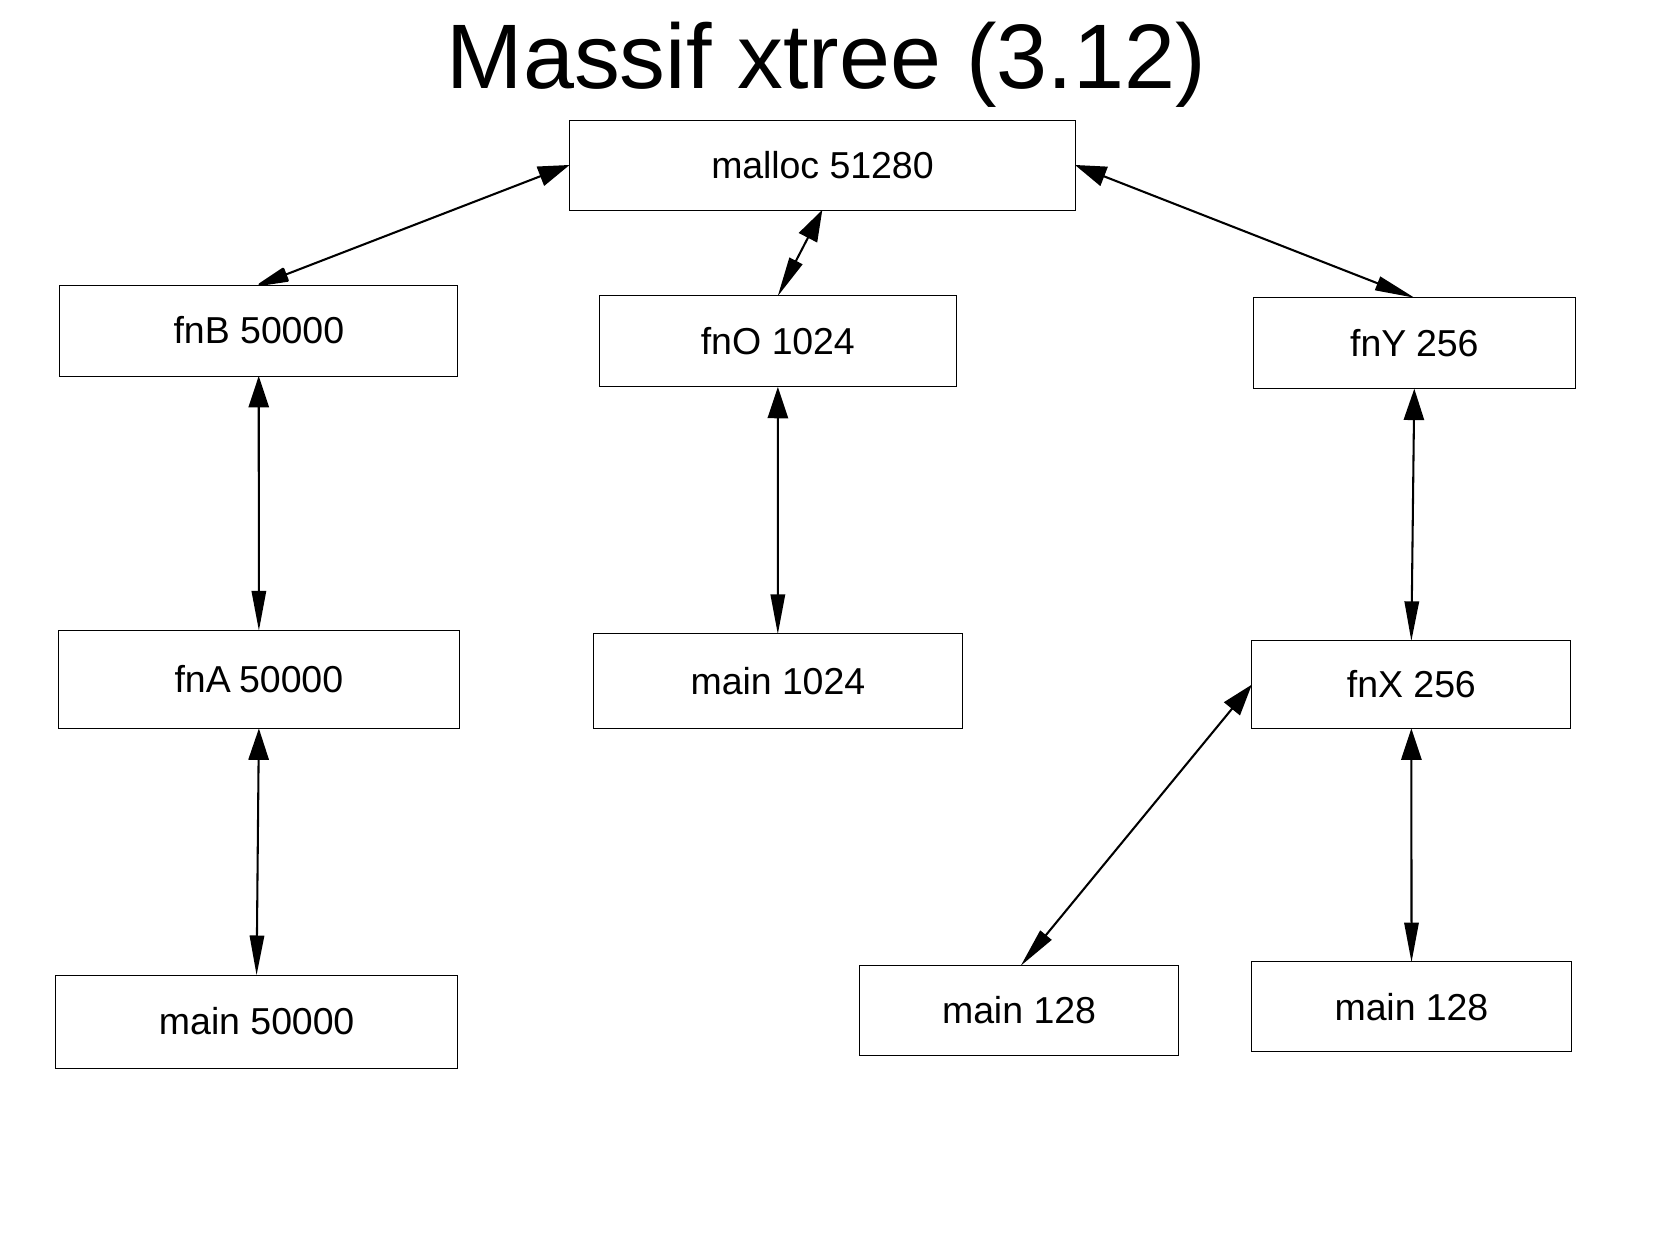

# Massif xtree (3.12)
malloc 51280
fnB 50000
fnO 1024
fnY 256
fnA 50000
main 1024
fnX 256
main 128
main 128
main 50000